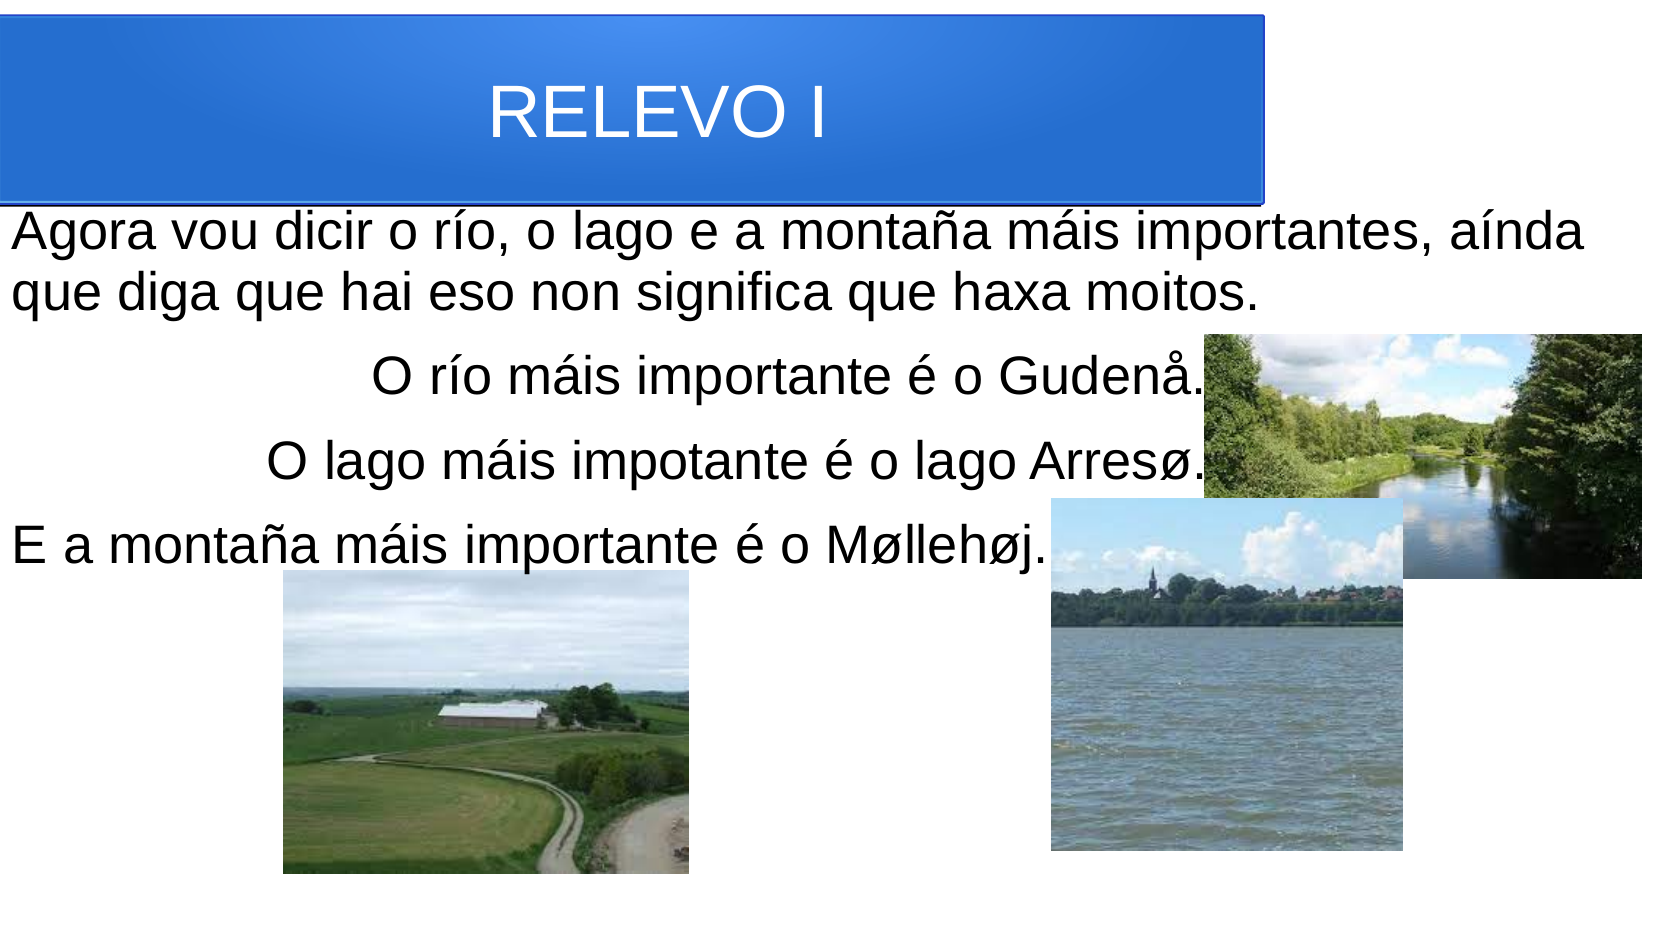

# RELEVO I
Agora vou dicir o río, o lago e a montaña máis importantes, aínda que diga que hai eso non significa que haxa moitos.
 O río máis importante é o Gudenå.
 O lago máis impotante é o lago Arresø.
E a montaña máis importante é o Møllehøj.